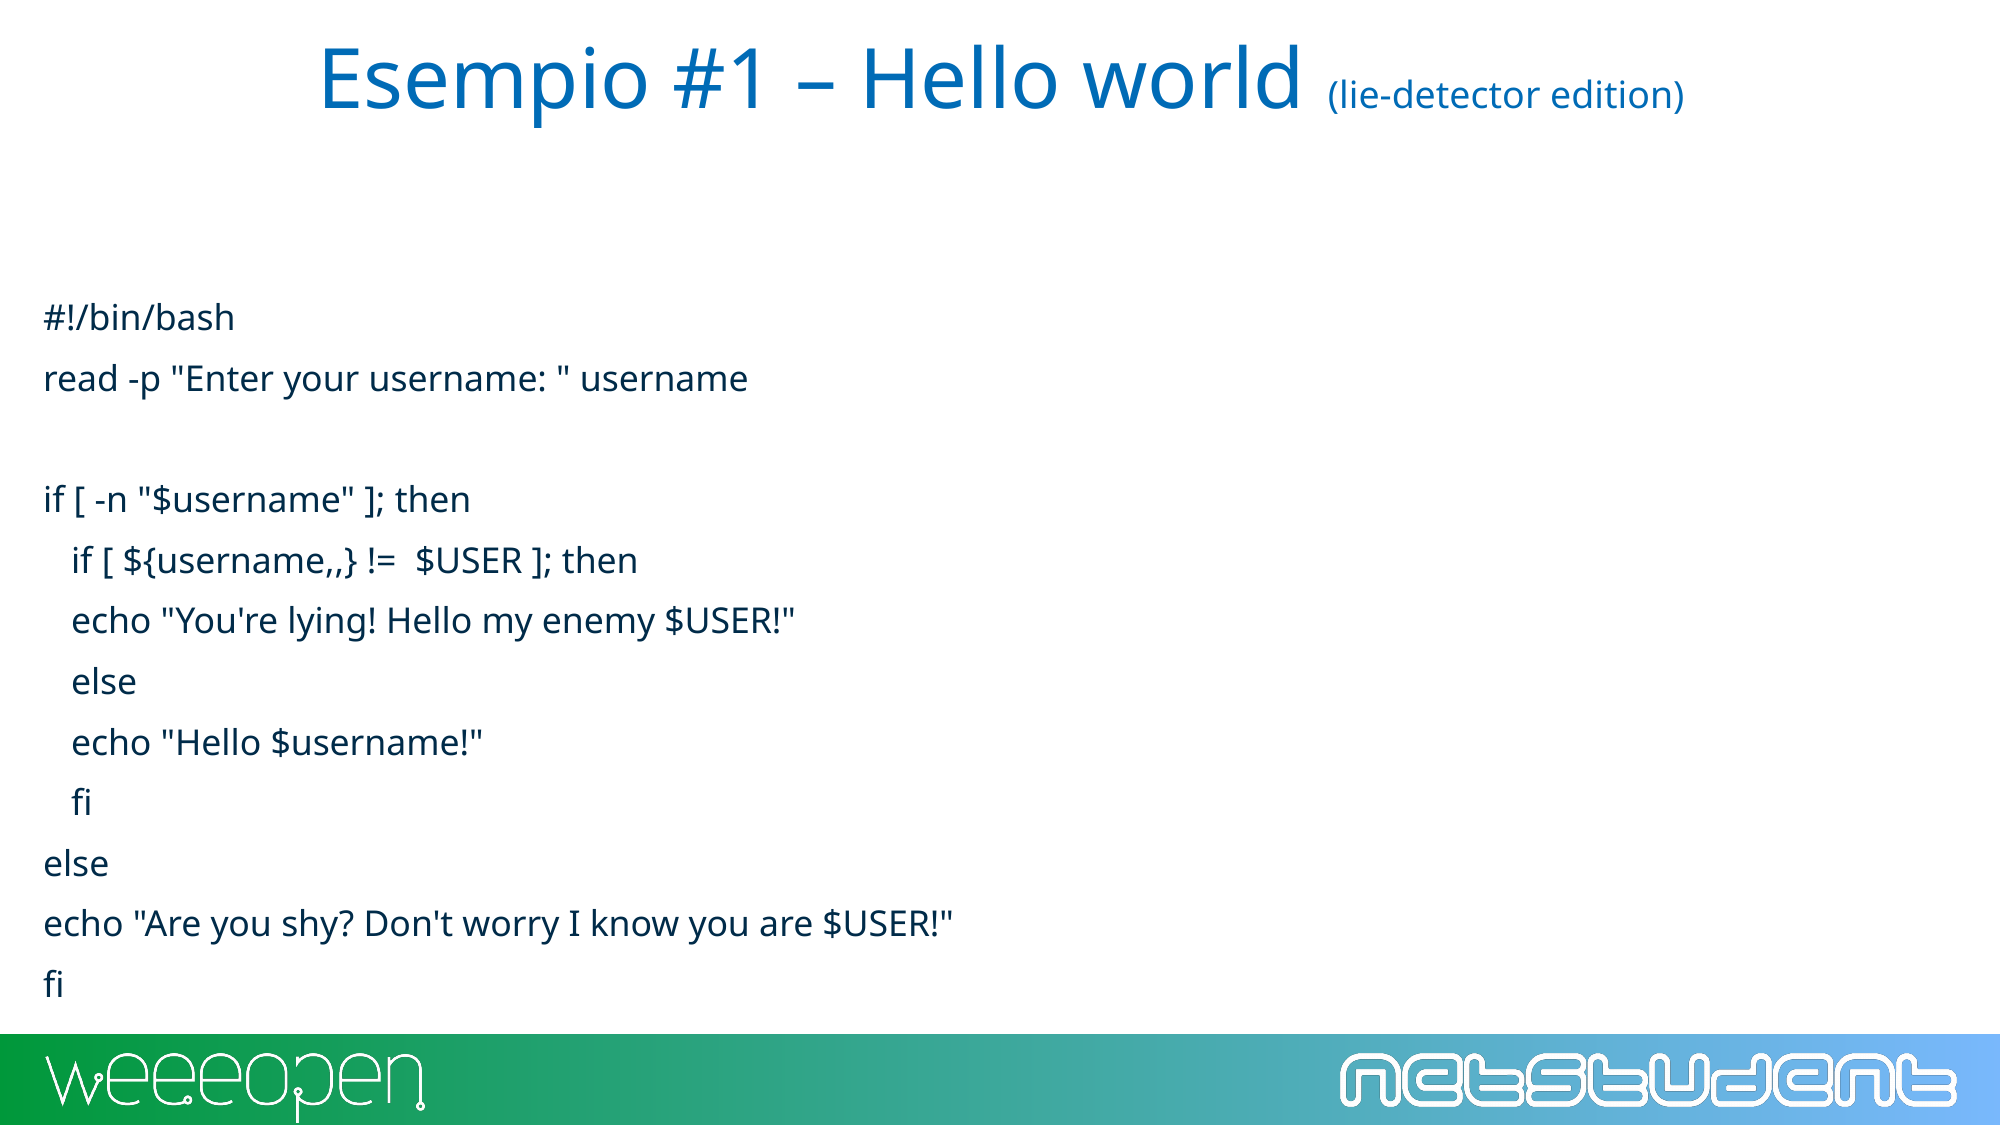

# Esempio #1 – Hello world (lie-detector edition)
#!/bin/bash
read -p "Enter your username: " username
if [ -n "$username" ]; then
 if [ ${username,,} != $USER ]; then
 echo "You're lying! Hello my enemy $USER!"
 else
 echo "Hello $username!"
 fi
else
echo "Are you shy? Don't worry I know you are $USER!"
fi